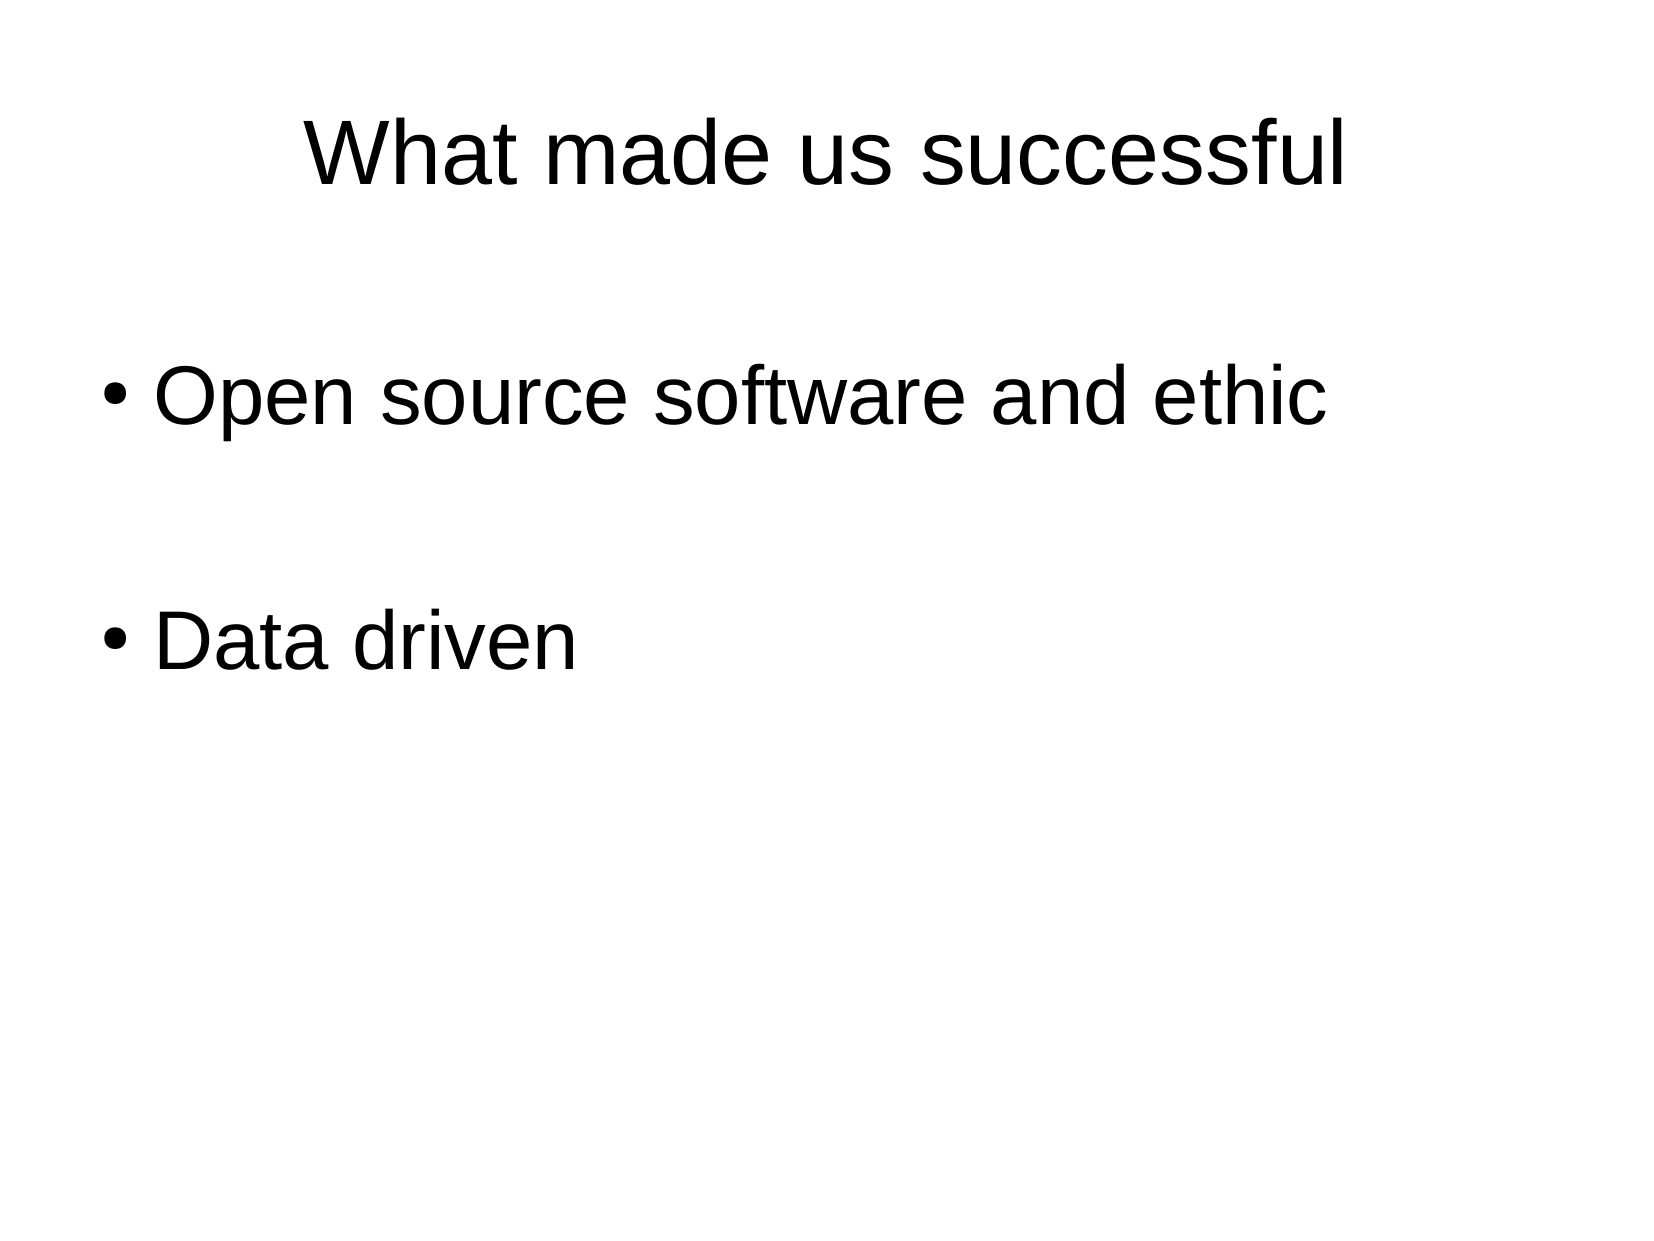

# What made us successful
Open source software and ethic
Data driven